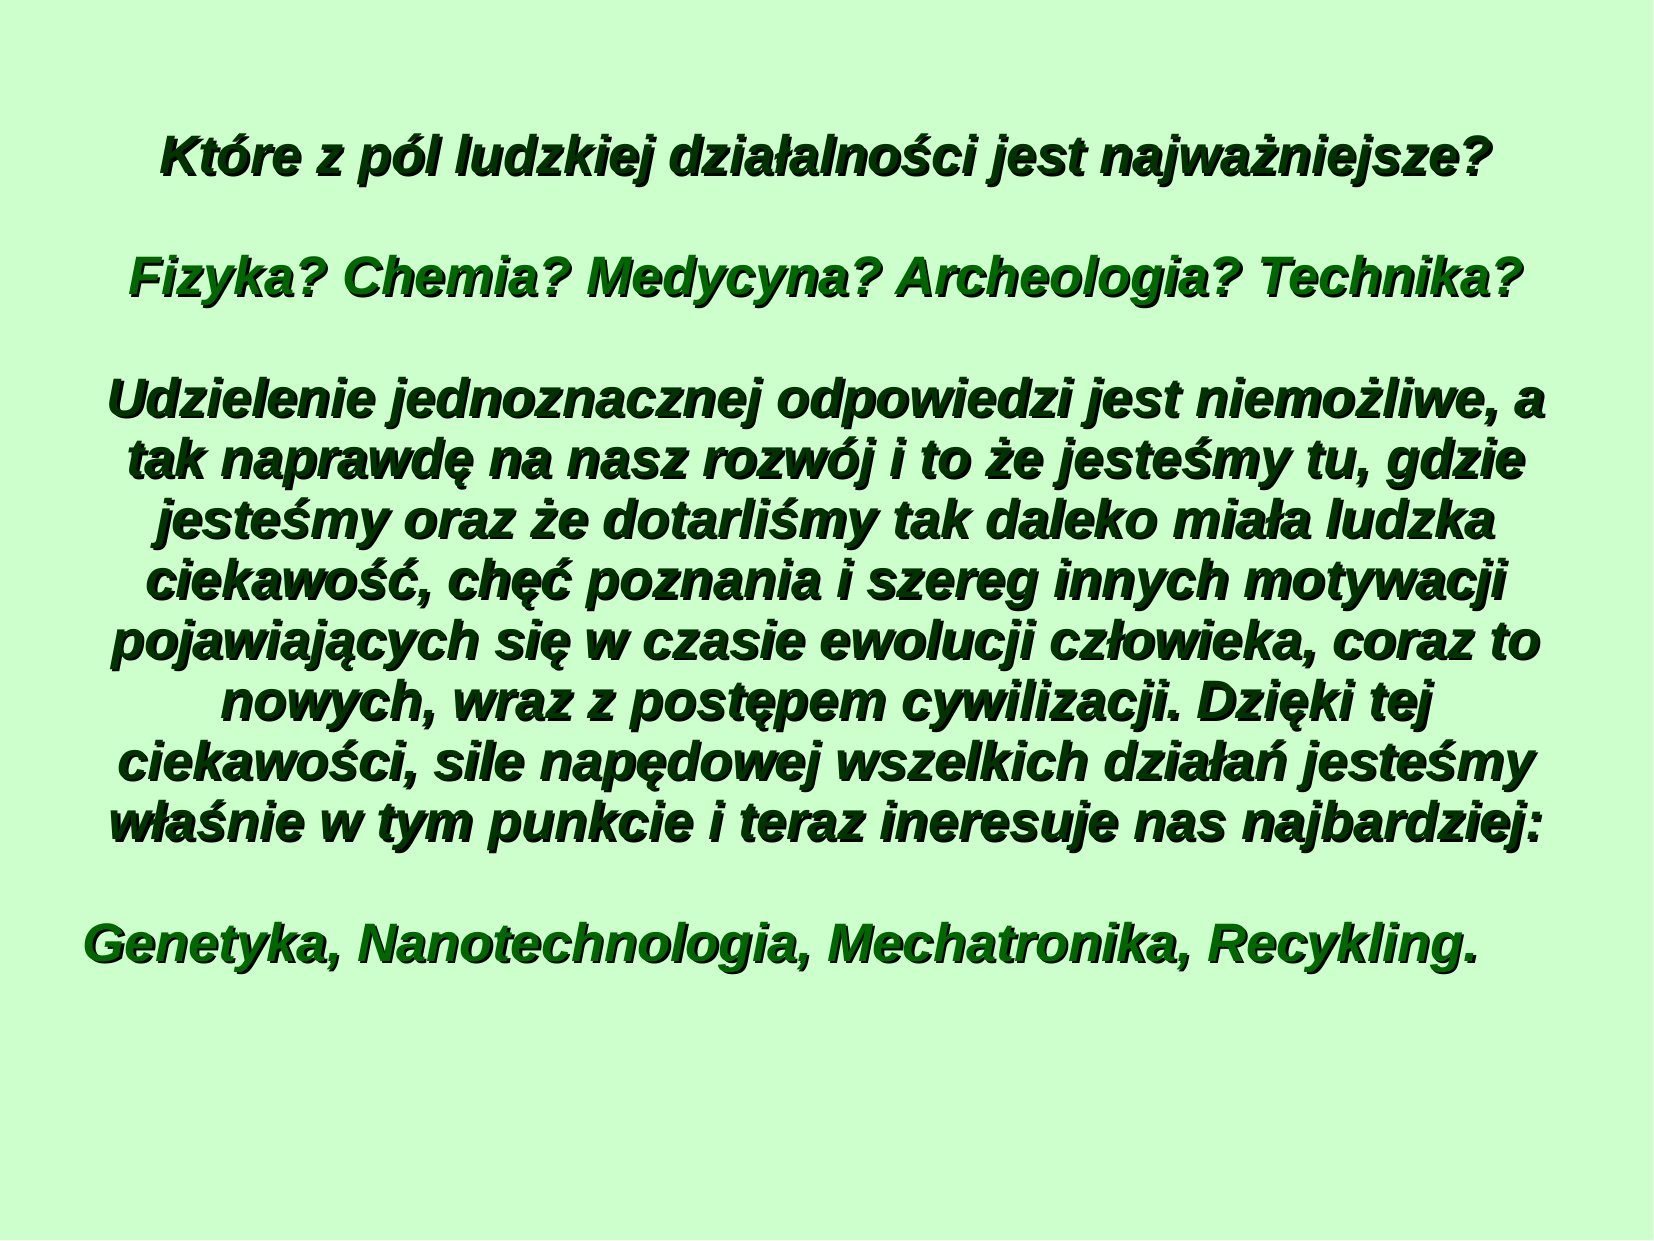

# Które z pól ludzkiej działalności jest najważniejsze?
Fizyka? Chemia? Medycyna? Archeologia? Technika?
Udzielenie jednoznacznej odpowiedzi jest niemożliwe, a tak naprawdę na nasz rozwój i to że jesteśmy tu, gdzie jesteśmy oraz że dotarliśmy tak daleko miała ludzka ciekawość, chęć poznania i szereg innych motywacji pojawiających się w czasie ewolucji człowieka, coraz to nowych, wraz z postępem cywilizacji. Dzięki tej ciekawości, sile napędowej wszelkich działań jesteśmy właśnie w tym punkcie i teraz ineresuje nas najbardziej:
Genetyka, Nanotechnologia, Mechatronika, Recykling.